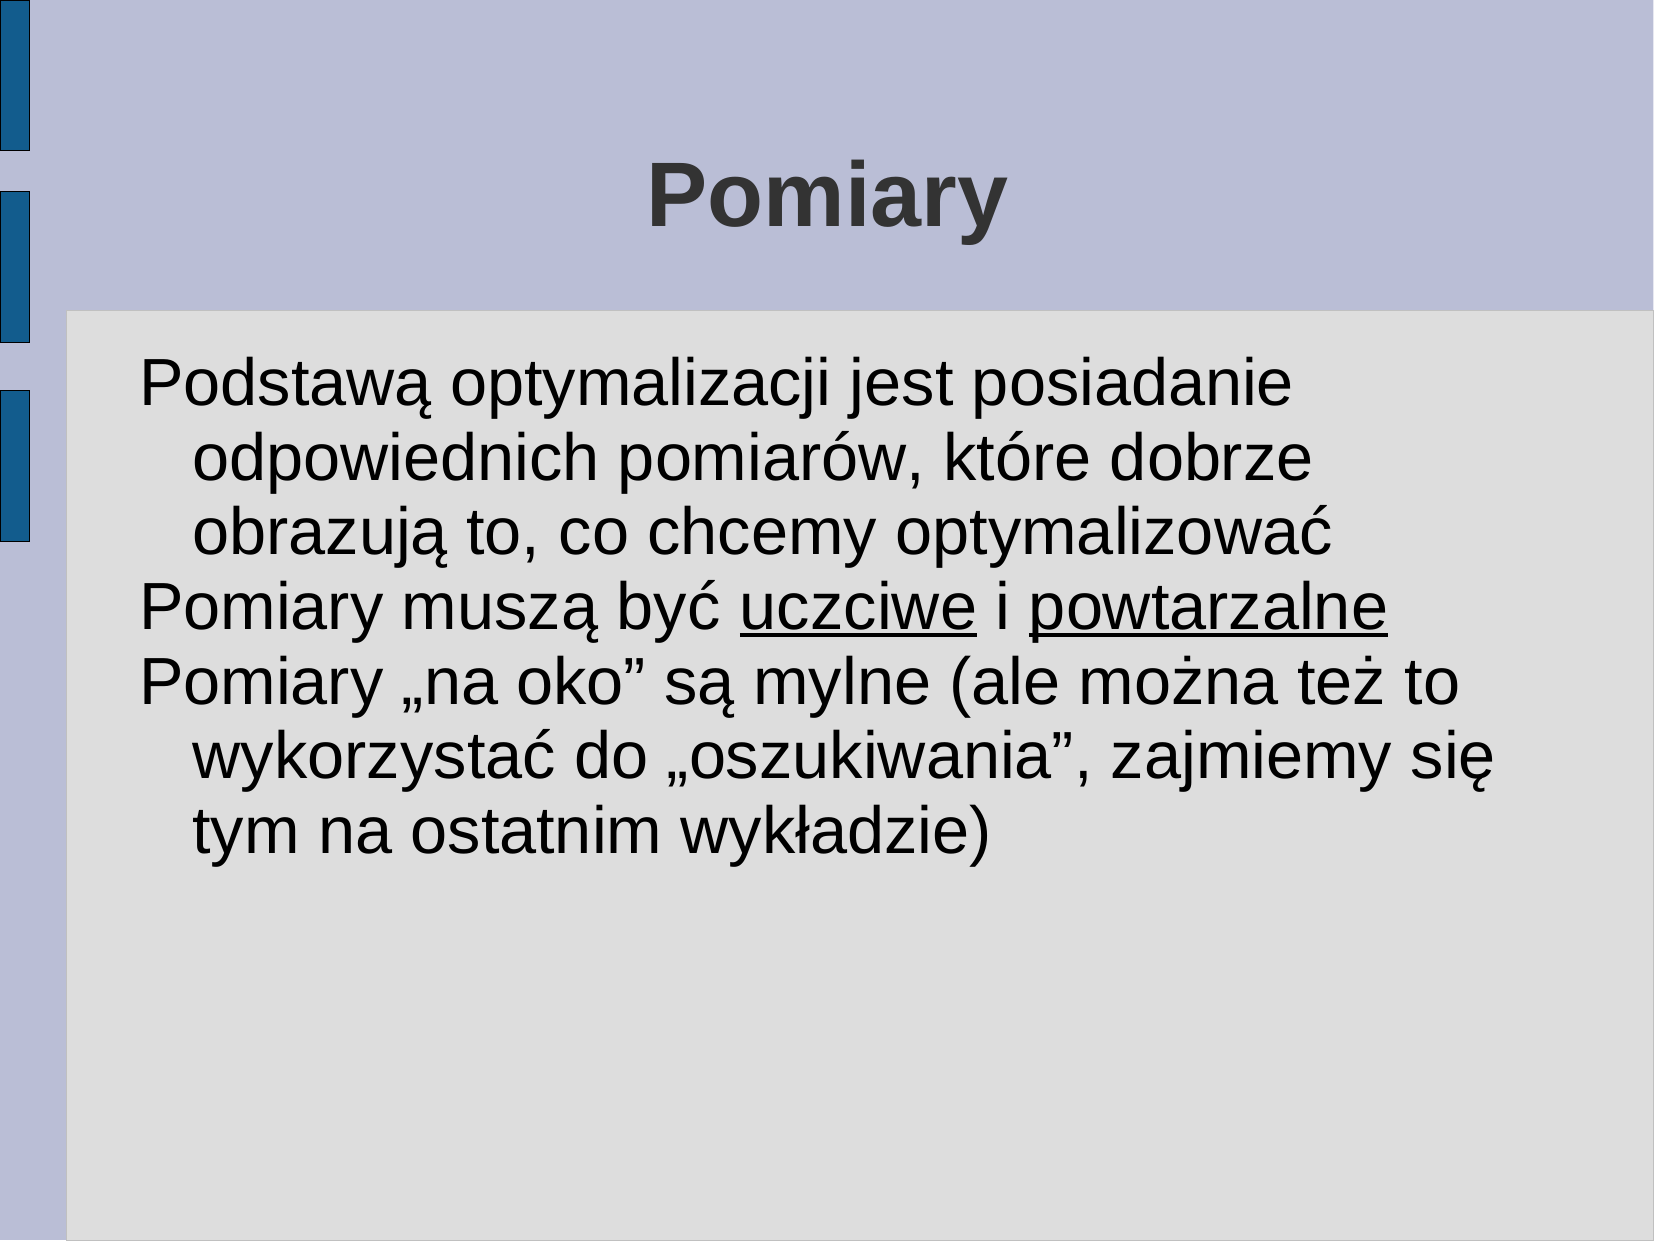

# Pomiary
Podstawą optymalizacji jest posiadanie odpowiednich pomiarów, które dobrze obrazują to, co chcemy optymalizować
Pomiary muszą być uczciwe i powtarzalne
Pomiary „na oko” są mylne (ale można też to wykorzystać do „oszukiwania”, zajmiemy się tym na ostatnim wykładzie)